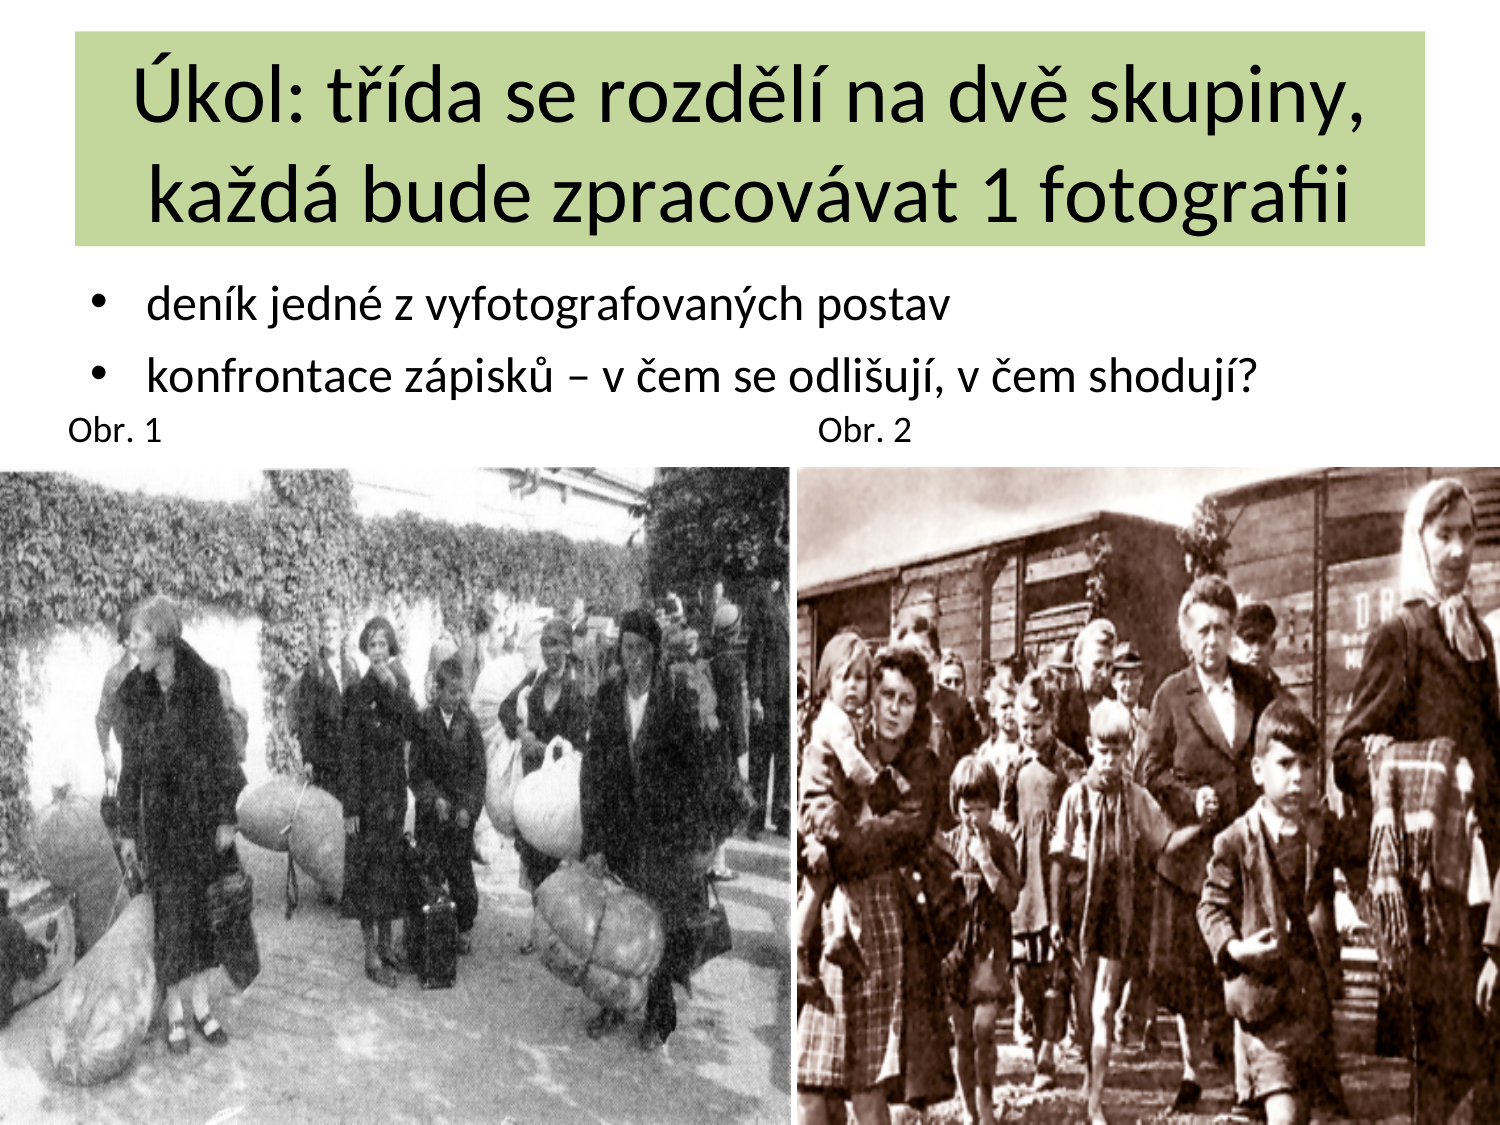

# Úkol: třída se rozdělí na dvě skupiny, každá bude zpracovávat 1 fotografii
deník jedné z vyfotografovaných postav
konfrontace zápisků – v čem se odlišují, v čem shodují?
Obr. 1					Obr. 2